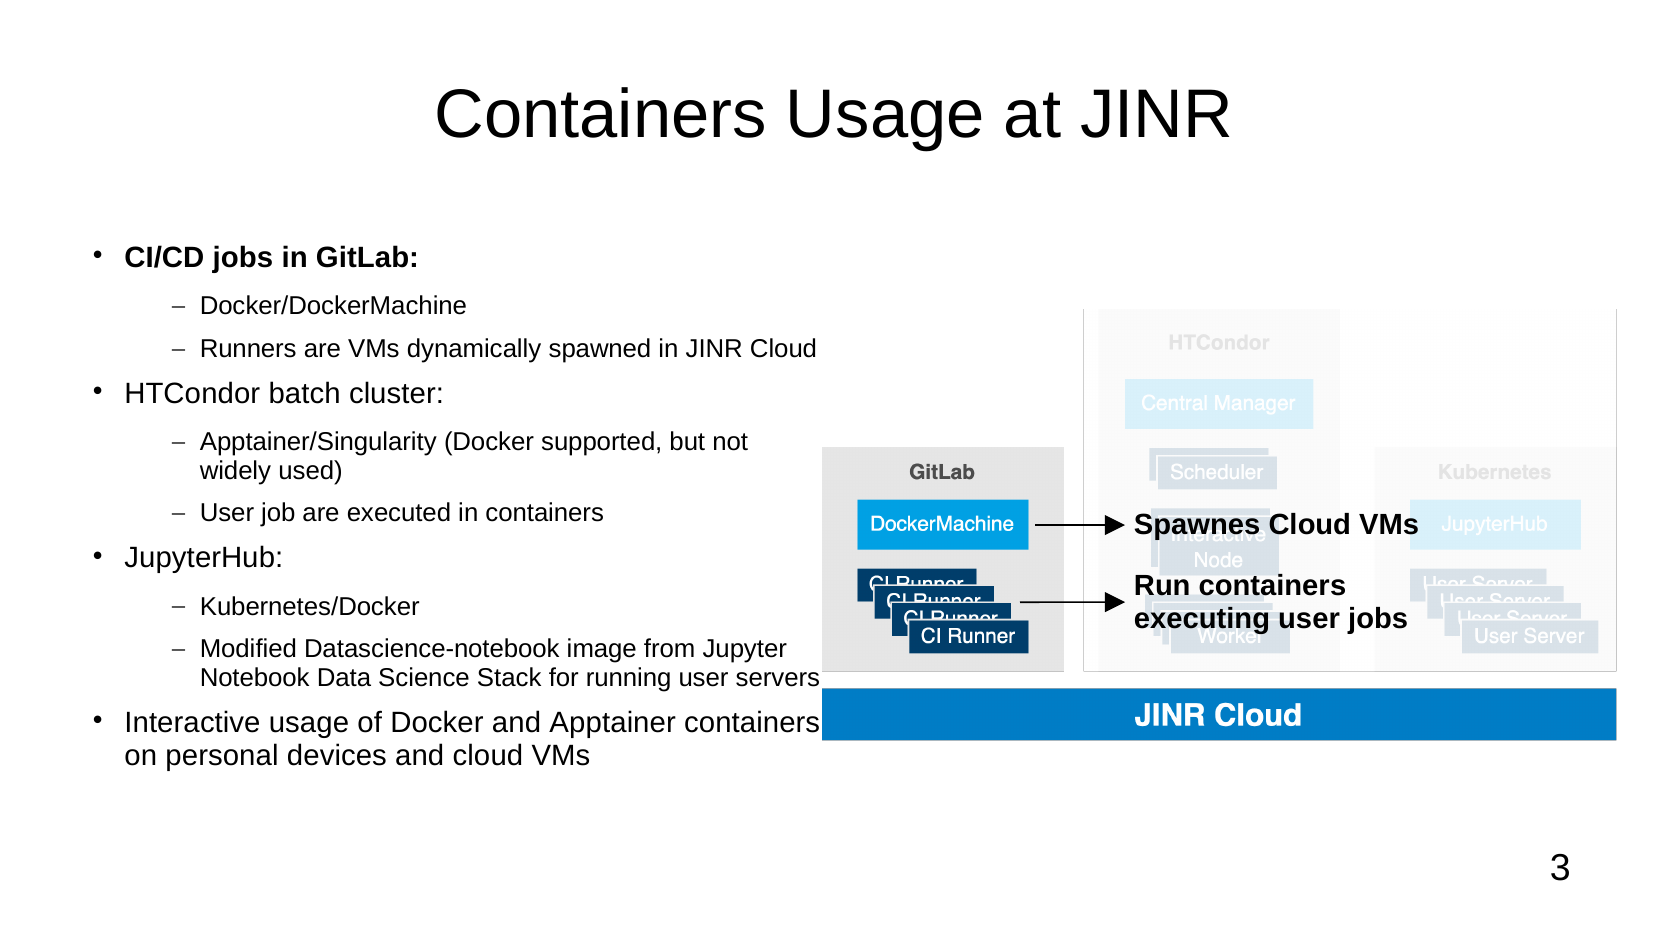

# Containers Usage at JINR
CI/CD jobs in GitLab:
Docker/DockerMachine
Runners are VMs dynamically spawned in JINR Cloud
HTCondor batch cluster:
Apptainer/Singularity (Docker supported, but not widely used)
User job are executed in containers
JupyterHub:
Kubernetes/Docker
Modified Datascience-notebook image from Jupyter Notebook Data Science Stack for running user servers
Interactive usage of Docker and Apptainer containers on personal devices and cloud VMs
Spawnes Cloud VMs
Run containers executing user jobs
3